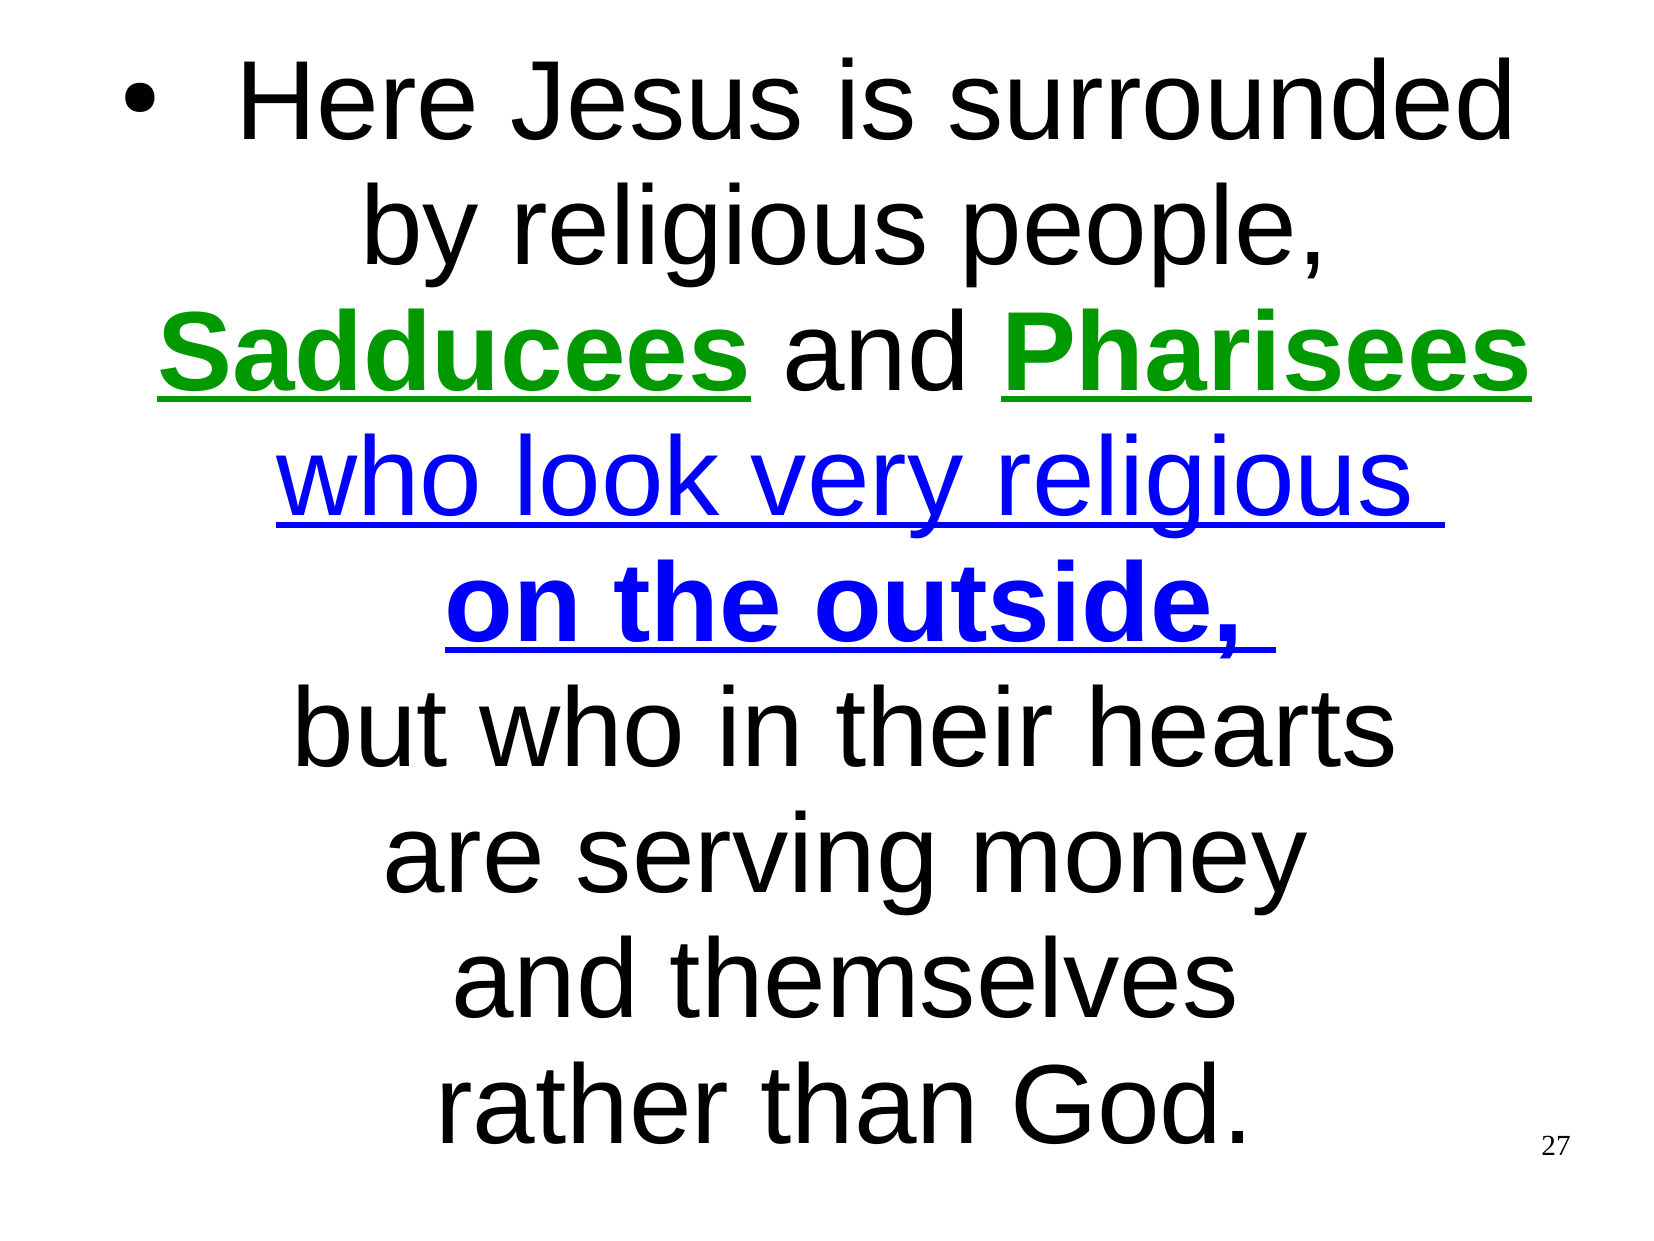

# Here Jesus is surrounded by religious people, Sadducees and Pharisees who look very religious on the outside, but who in their hearts are serving money and themselves rather than God.
27